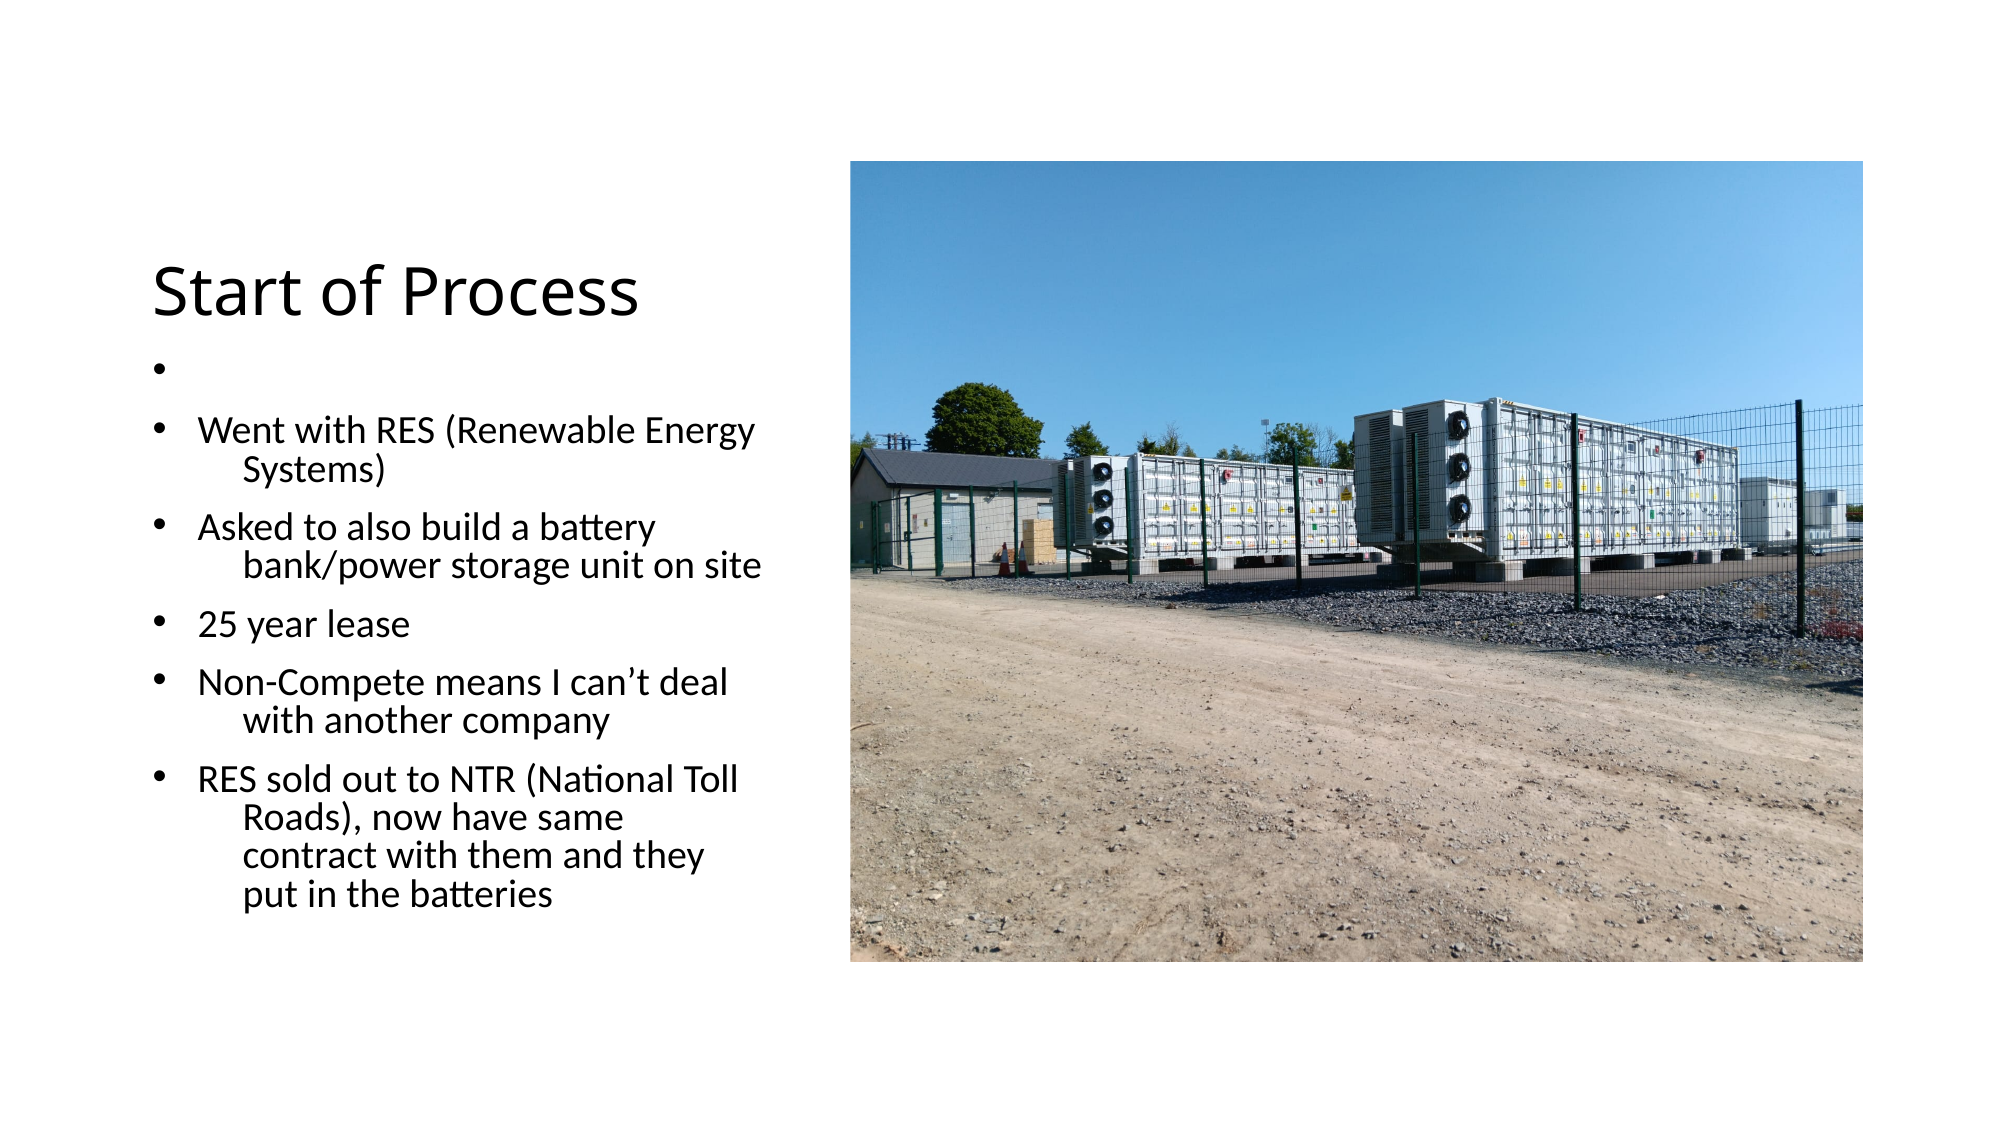

# Start of Process
Went with RES (Renewable Energy Systems)
Asked to also build a battery bank/power storage unit on site
25 year lease
Non-Compete means I can’t deal with another company
RES sold out to NTR (National Toll Roads), now have same contract with them and they put in the batteries